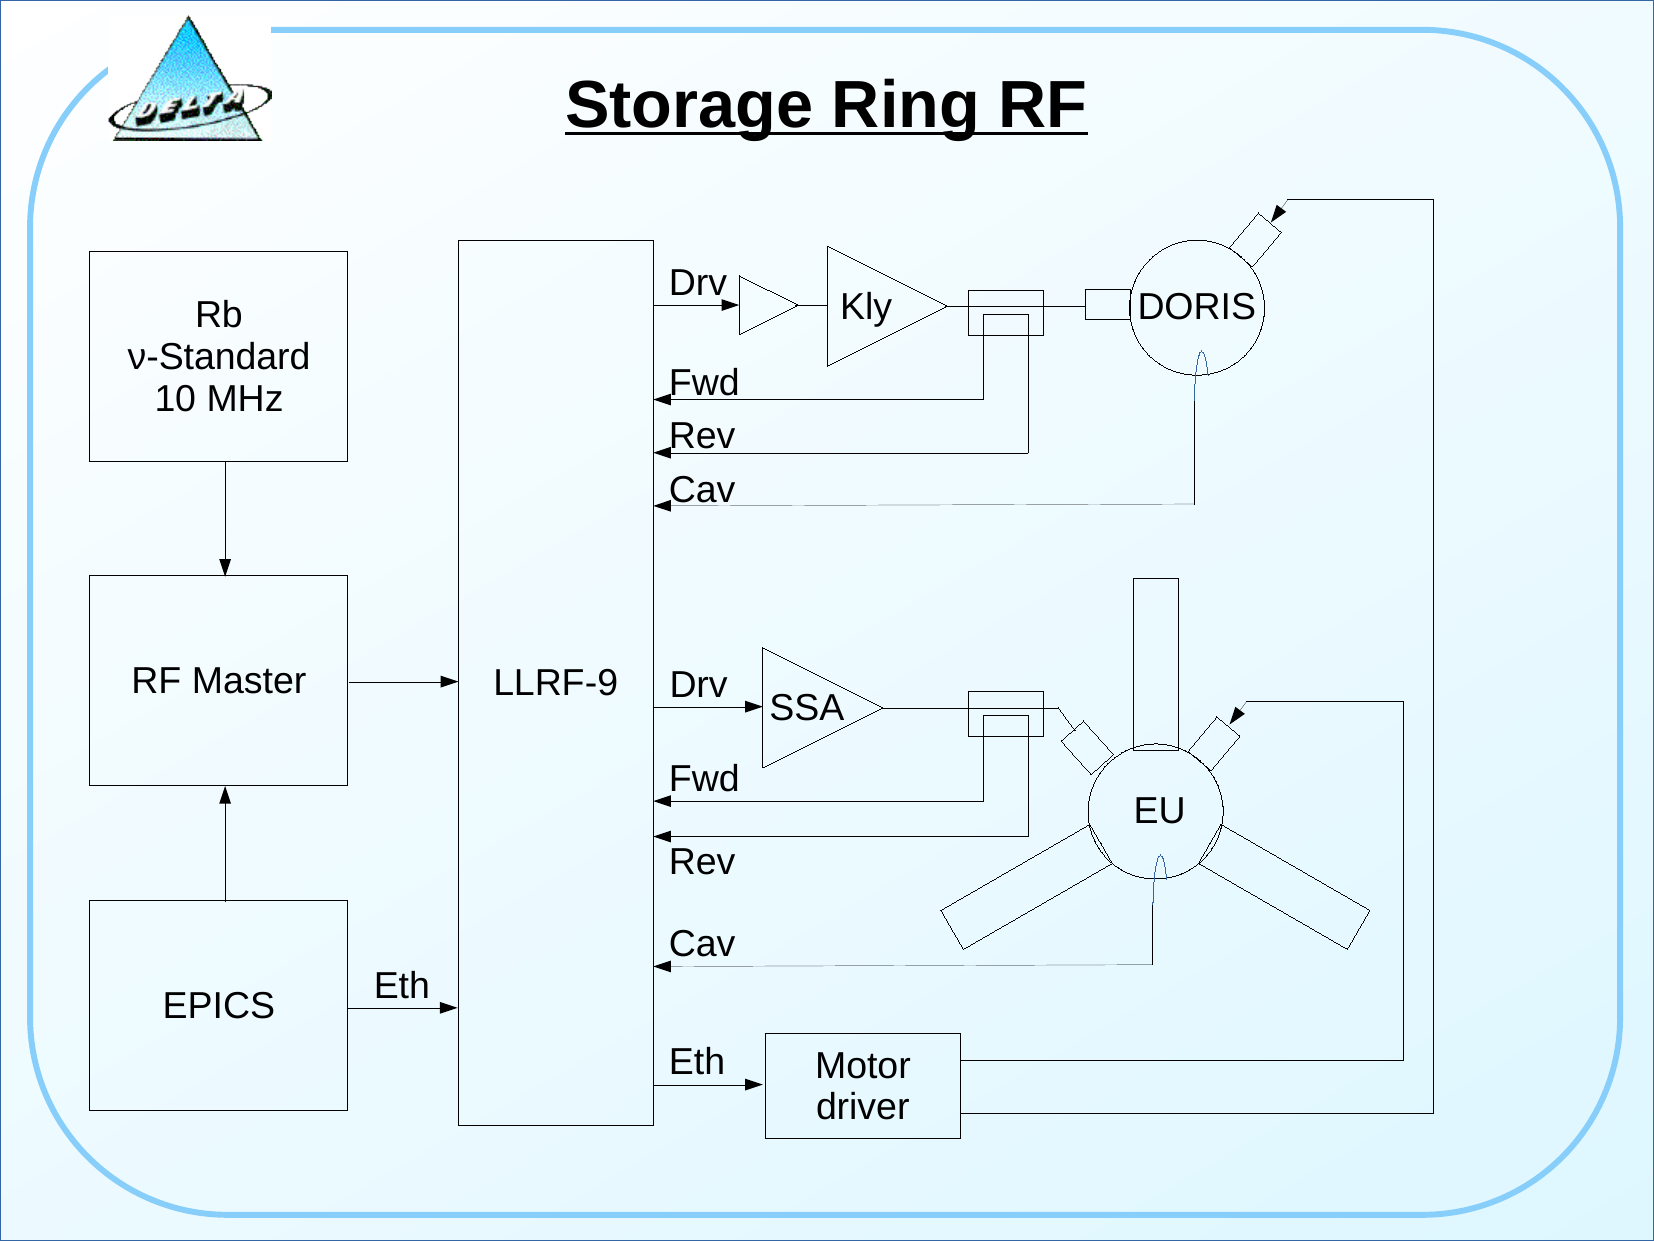

Storage Ring RF
LLRF-9
Rb
ν-Standard
10 MHz
Drv
Kly
DORIS
Fwd
Rev
Cav
RF Master
Drv
SSA
Fwd
EU
Rev
EPICS
Cav
Eth
Motor
driver
Eth